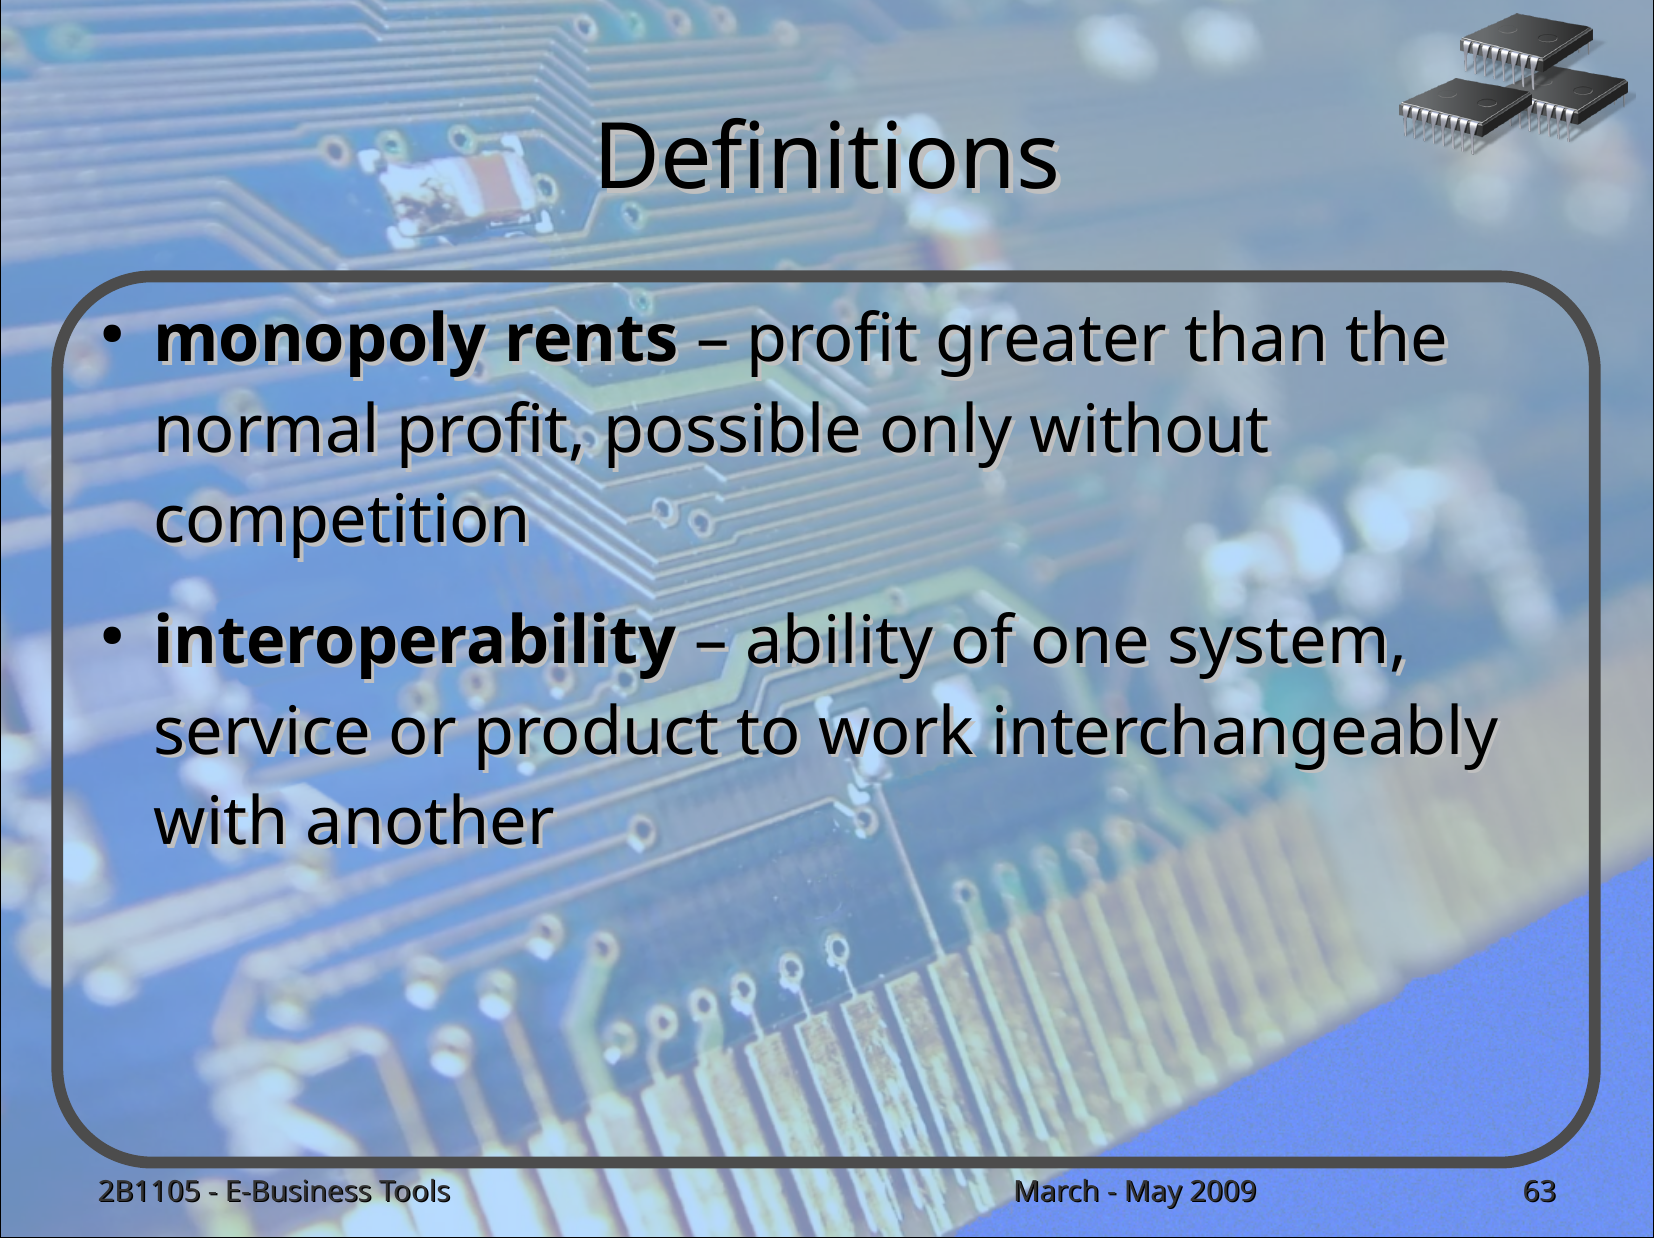

# Definitions
monopoly rents – profit greater than the normal profit, possible only without competition
interoperability – ability of one system, service or product to work interchangeably with another